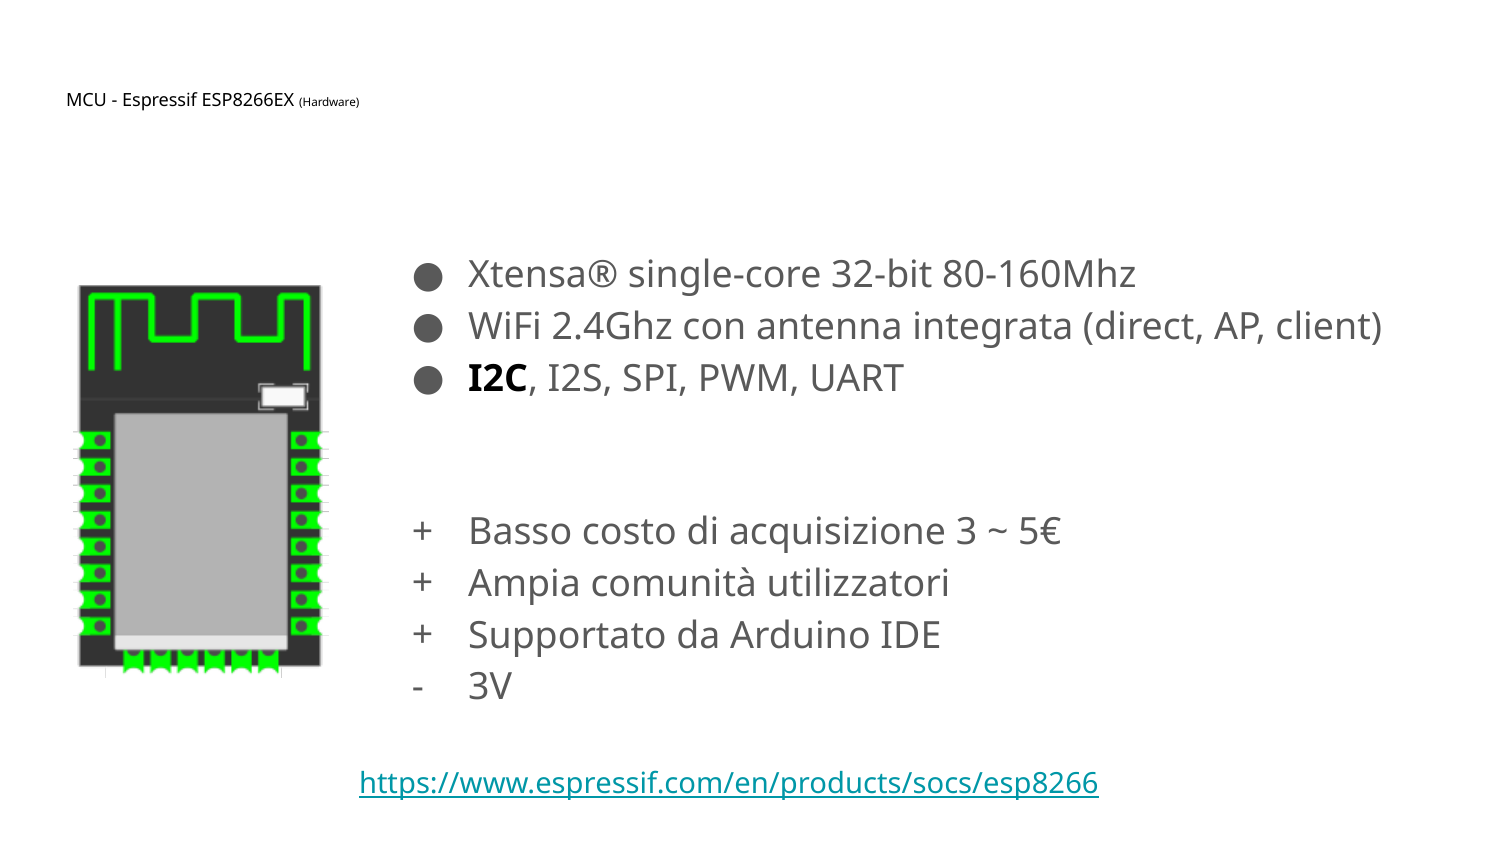

MCU - Espressif ESP8266EX (Hardware)
# Xtensa® single-core 32-bit 80-160Mhz
WiFi 2.4Ghz con antenna integrata (direct, AP, client)
I2C, I2S, SPI, PWM, UART
Basso costo di acquisizione 3 ~ 5€
Ampia comunità utilizzatori
Supportato da Arduino IDE
3V
https://www.espressif.com/en/products/socs/esp8266